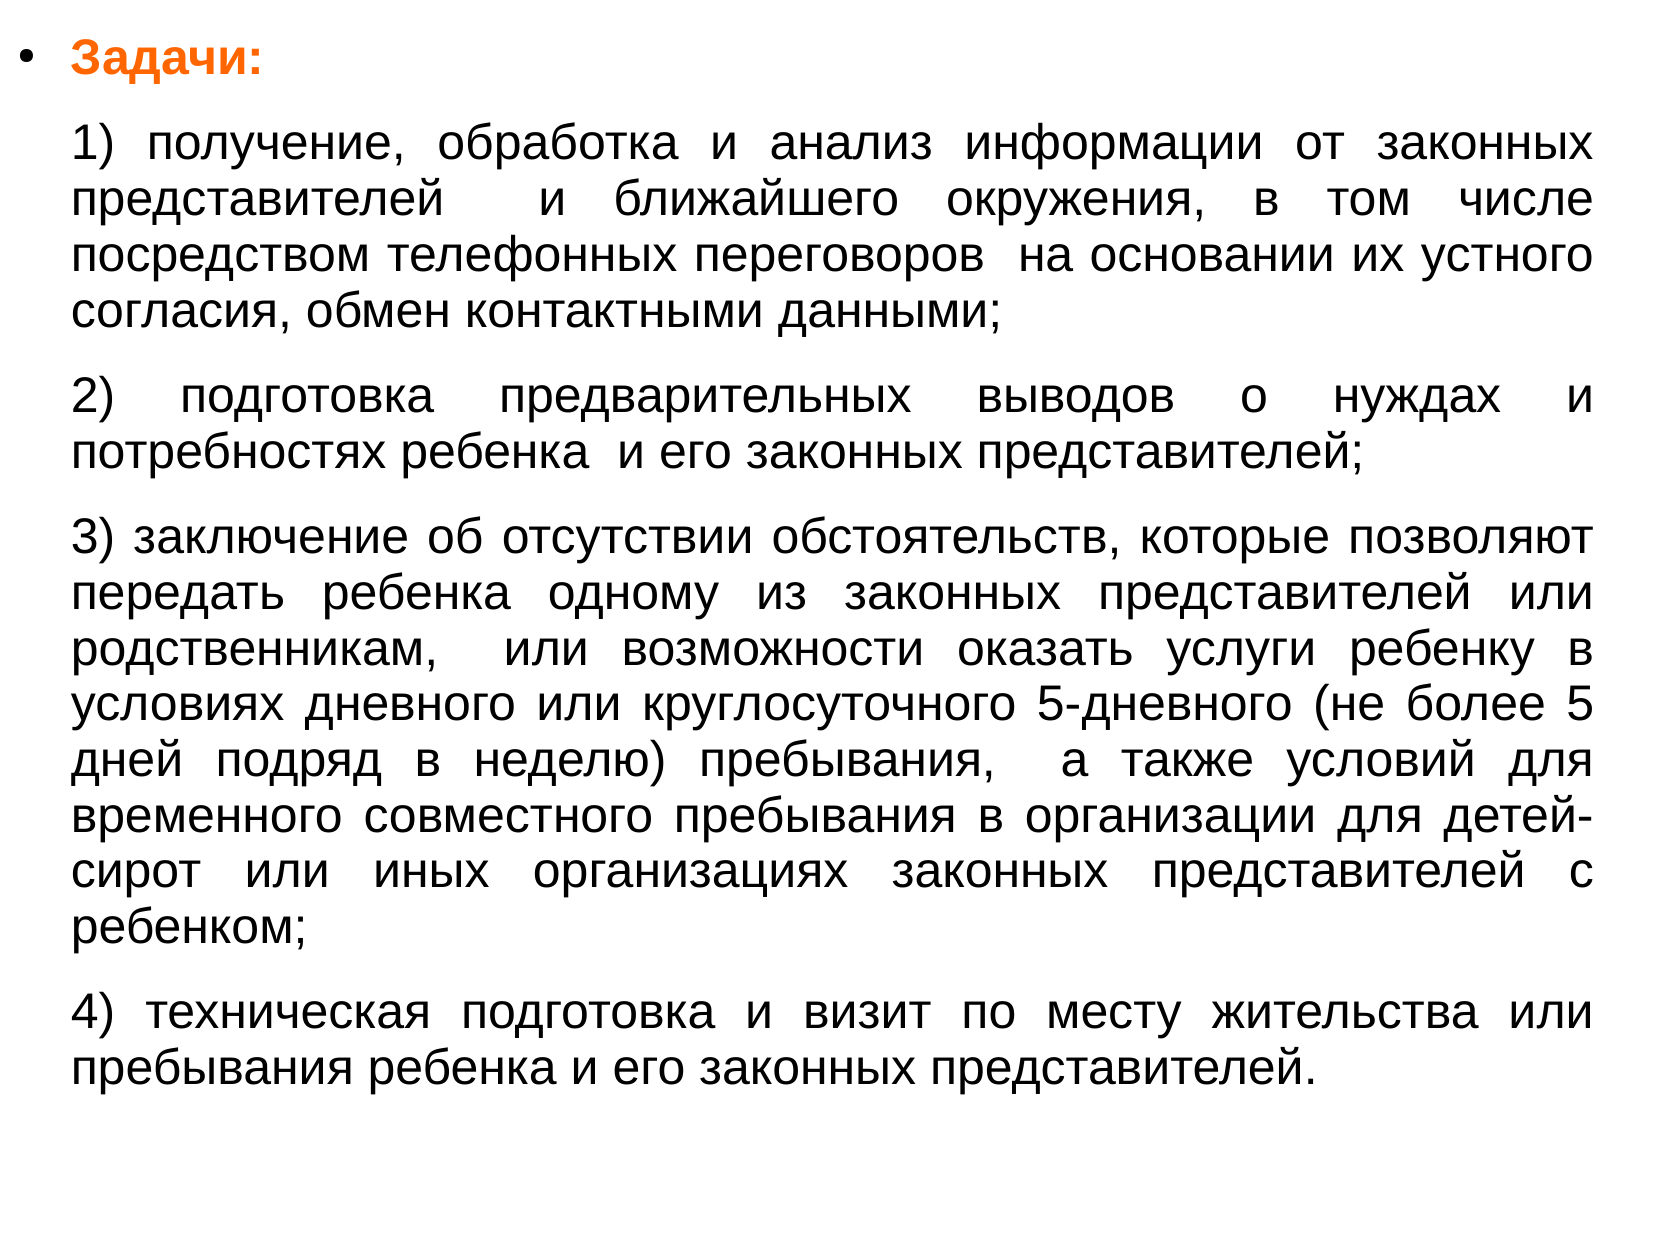

# Задачи:
1) получение, обработка и анализ информации от законных представителей и ближайшего окружения, в том числе посредством телефонных переговоров на основании их устного согласия, обмен контактными данными;
2) подготовка предварительных выводов о нуждах и потребностях ребенка и его законных представителей;
3) заключение об отсутствии обстоятельств, которые позволяют передать ребенка одному из законных представителей или родственникам, или возможности оказать услуги ребенку в условиях дневного или круглосуточного 5-дневного (не более 5 дней подряд в неделю) пребывания, а также условий для временного совместного пребывания в организации для детей-сирот или иных организациях законных представителей с ребенком;
4) техническая подготовка и визит по месту жительства или пребывания ребенка и его законных представителей.